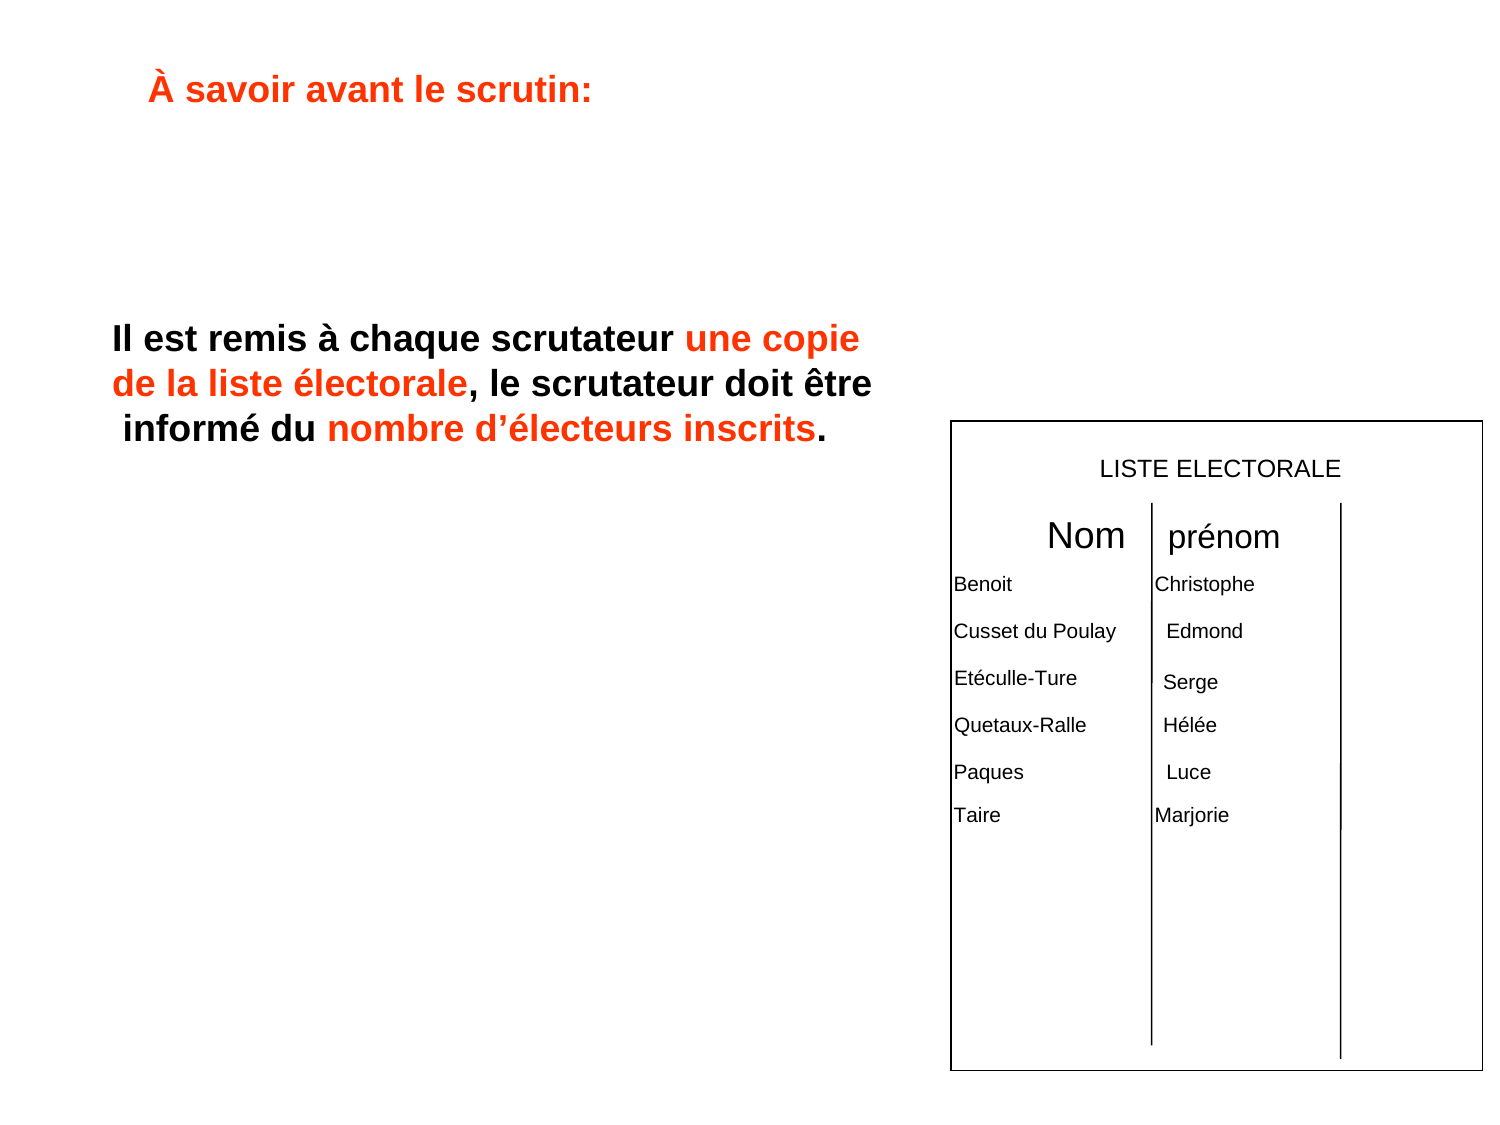

À savoir avant le scrutin:
Il est remis à chaque scrutateur une copie
de la liste électorale, le scrutateur doit être
 informé du nombre d’électeurs inscrits.
LISTE ELECTORALE
Nom prénom
Benoit
Christophe
Cusset du Poulay
Edmond
Etéculle-Ture
Serge
Quetaux-Ralle
Hélée
Paques
Luce
Taire
Marjorie